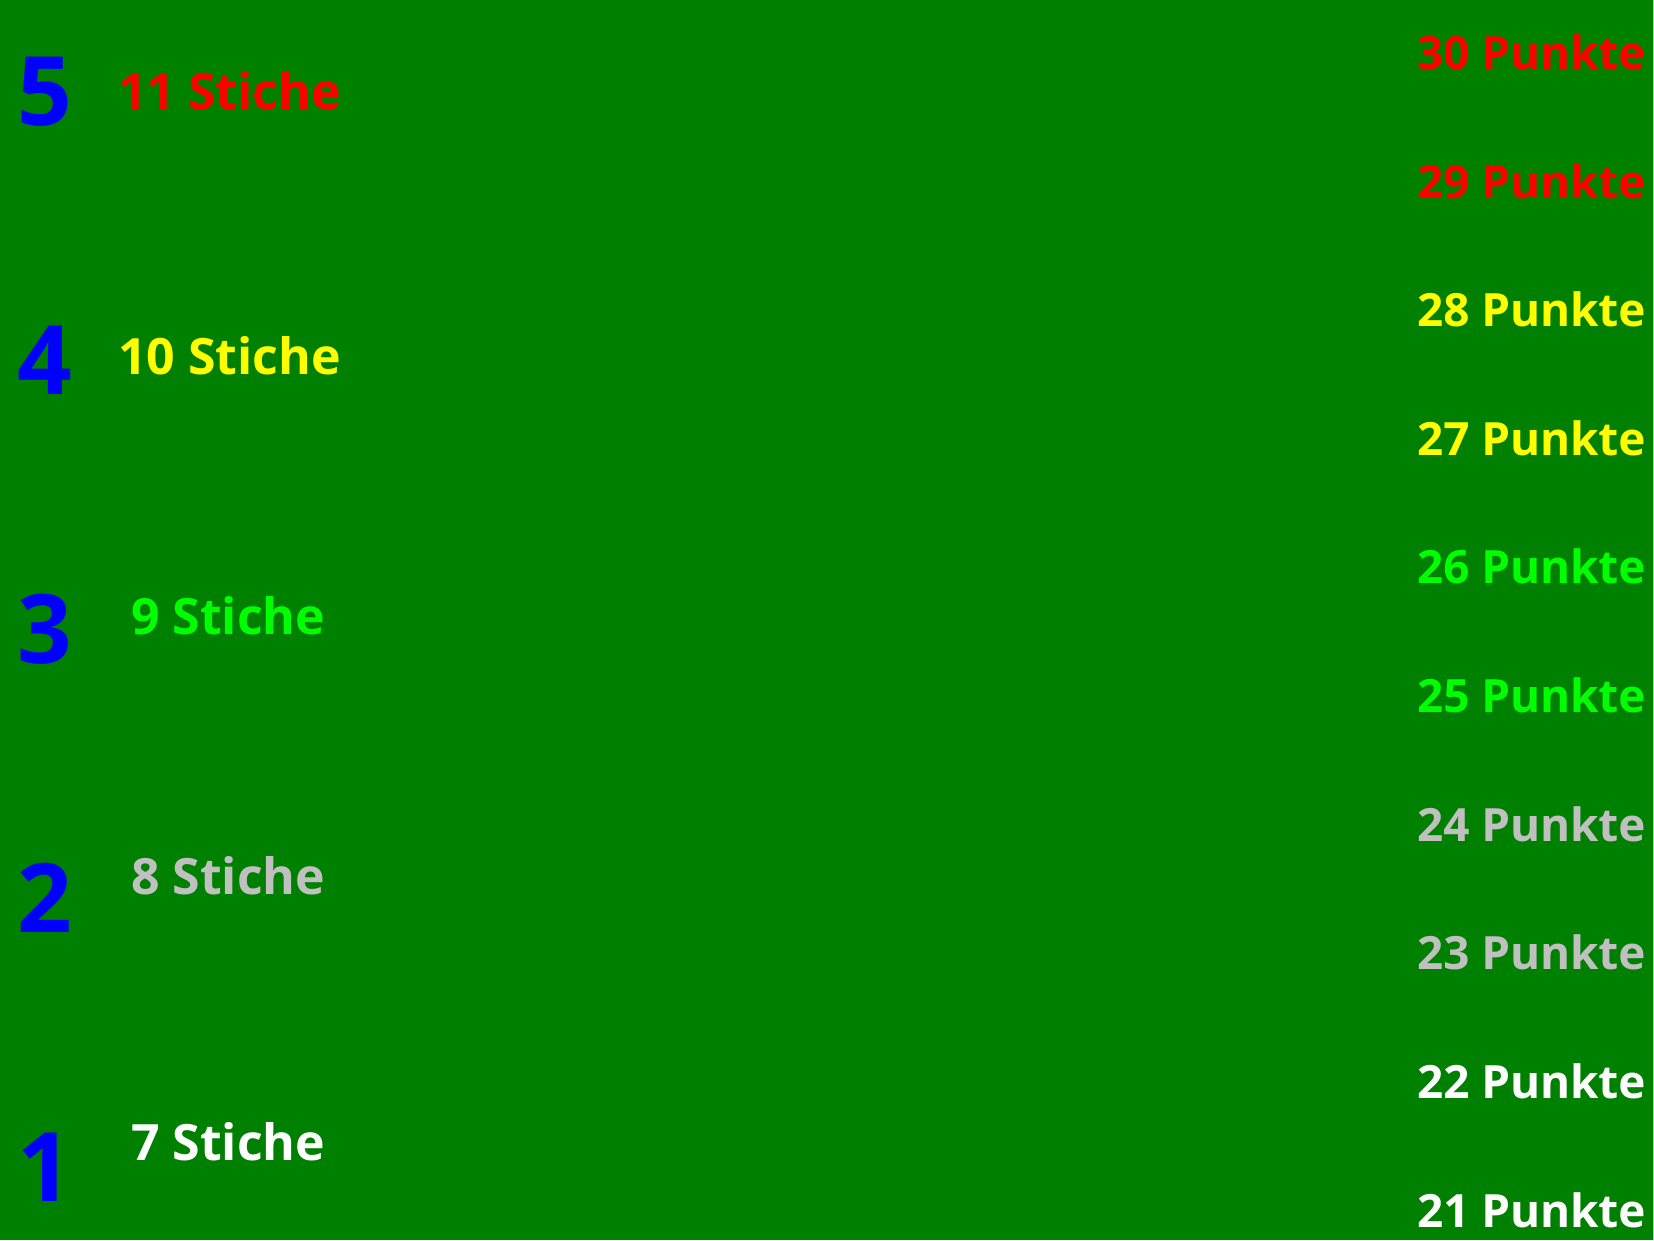

30 Punkte
29 Punkte
28 Punkte
27 Punkte
26 Punkte
25 Punkte
24 Punkte
23 Punkte
22 Punkte
21 Punkte
5
4
3
2
1
11 Stiche
10 Stiche
 9 Stiche
 8 Stiche
 7 Stiche